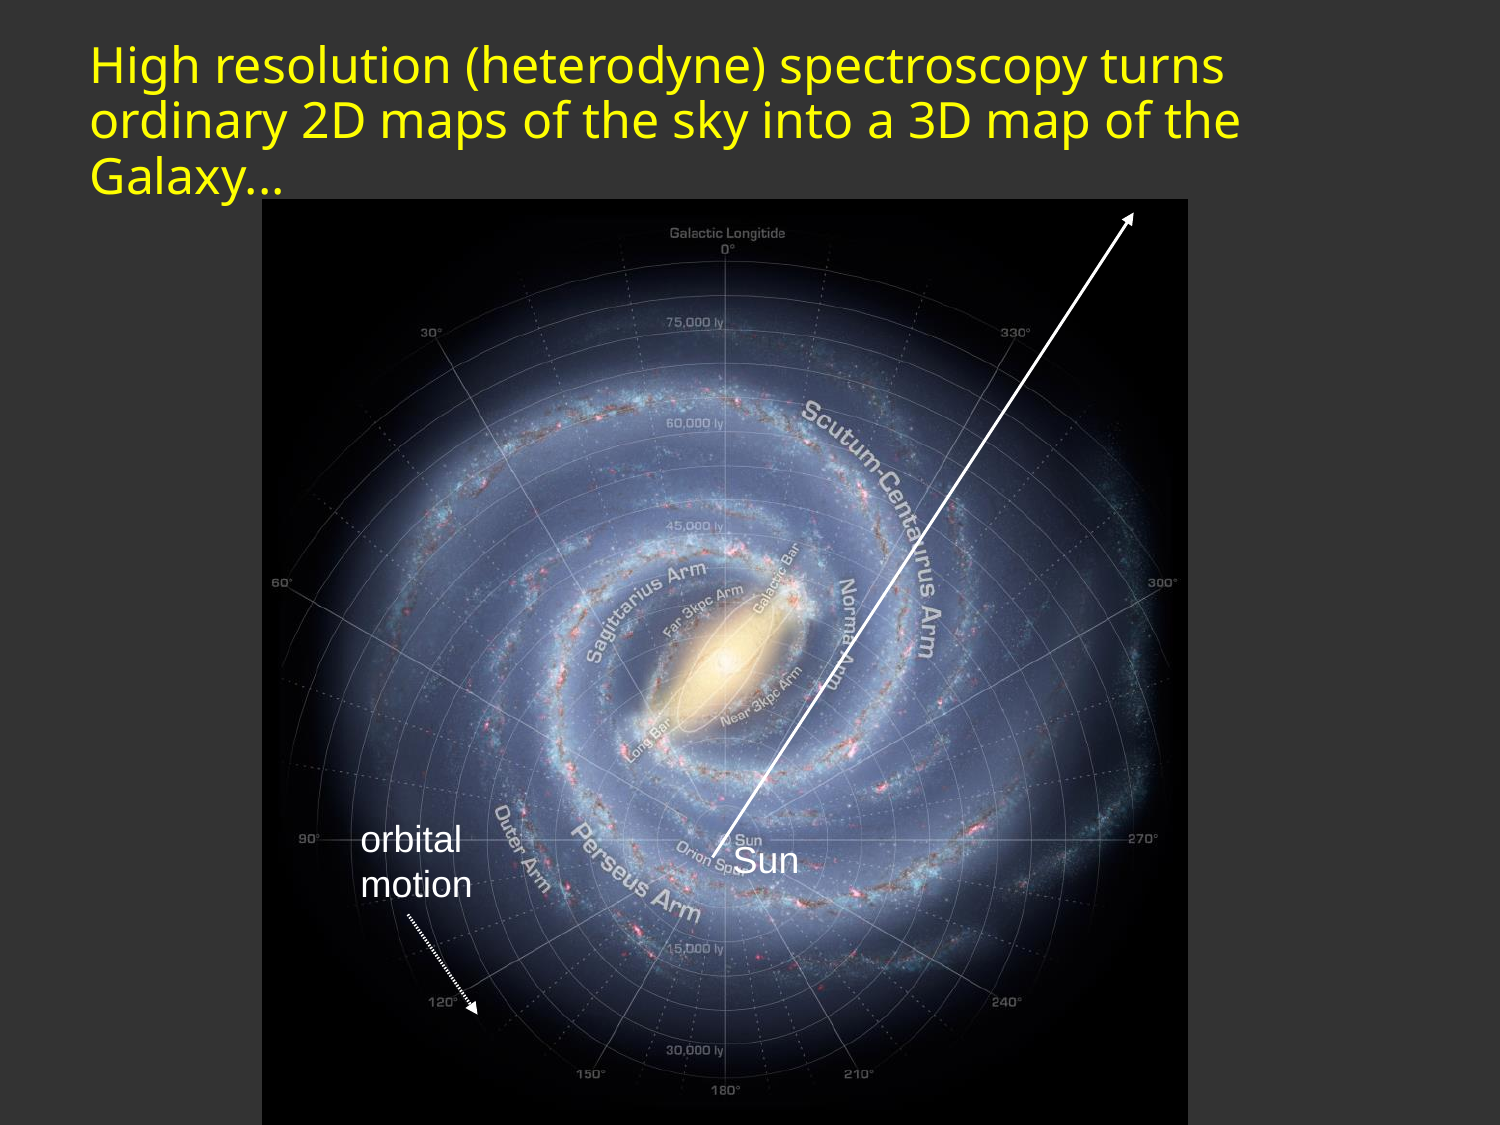

# High resolution (heterodyne) spectroscopy turns ordinary 2D maps of the sky into a 3D map of the Galaxy...
orbital
motion
Sun